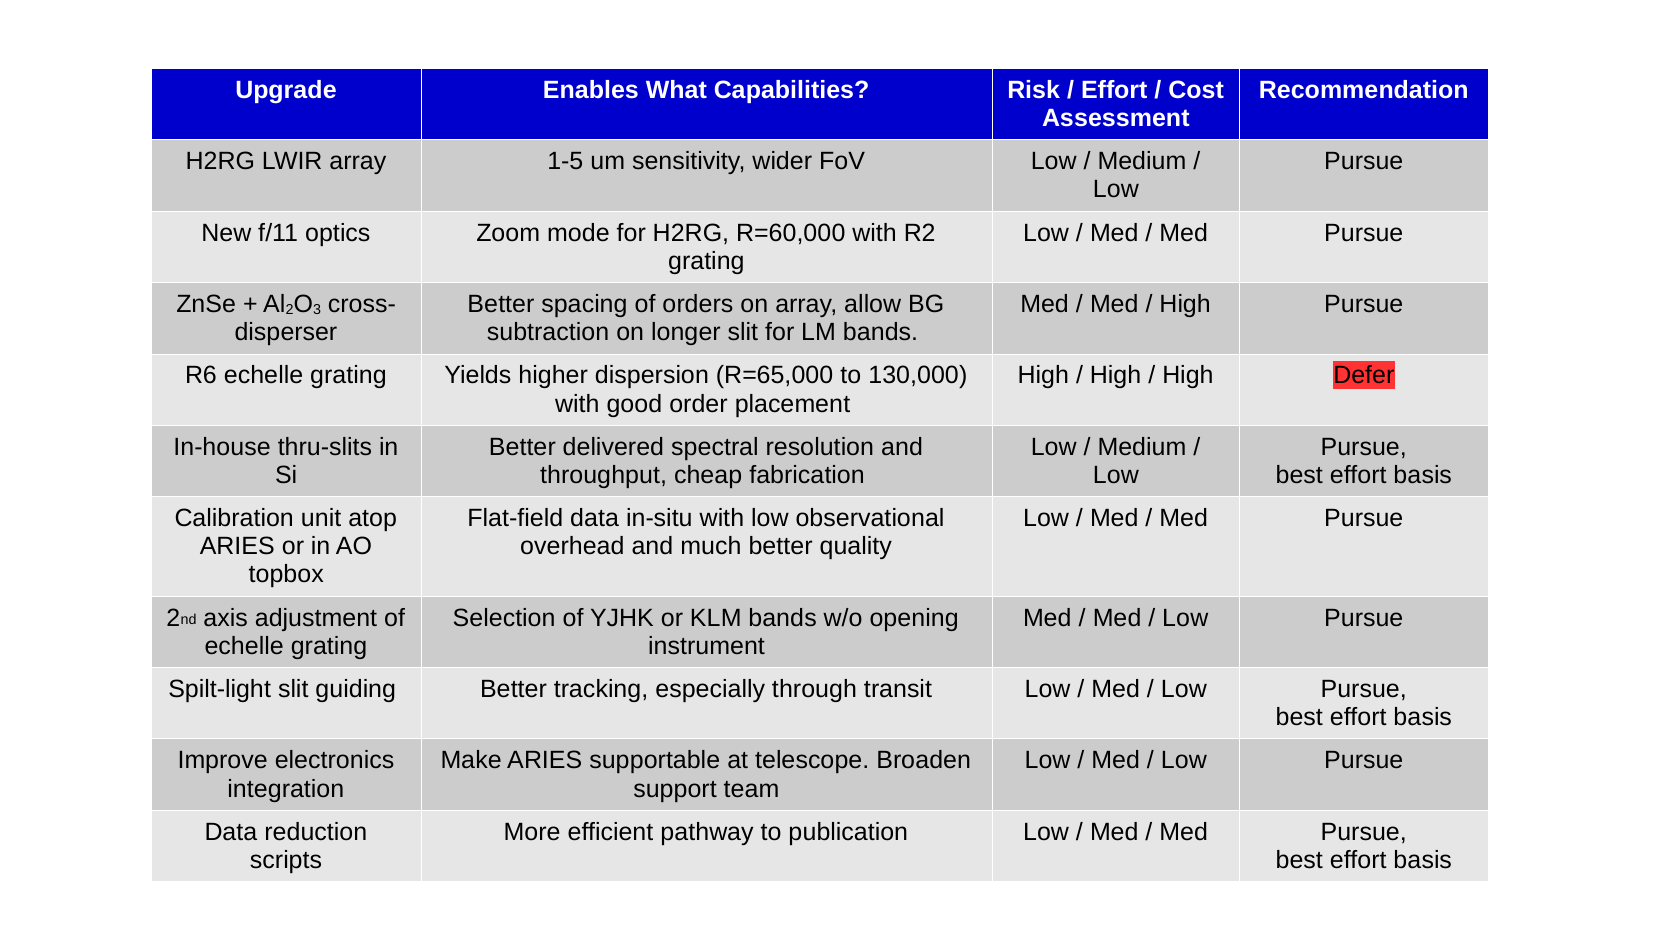

| Upgrade | Enables What Capabilities? | Risk / Effort / Cost Assessment | Recommendation |
| --- | --- | --- | --- |
| H2RG LWIR array | 1-5 um sensitivity, wider FoV | Low / Medium / Low | Pursue |
| New f/11 optics | Zoom mode for H2RG, R=60,000 with R2 grating | Low / Med / Med | Pursue |
| ZnSe + Al2O3 cross-disperser | Better spacing of orders on array, allow BG subtraction on longer slit for LM bands. | Med / Med / High | Pursue |
| R6 echelle grating | Yields higher dispersion (R=65,000 to 130,000) with good order placement | High / High / High | Defer |
| In-house thru-slits in Si | Better delivered spectral resolution and throughput, cheap fabrication | Low / Medium / Low | Pursue, best effort basis |
| Calibration unit atop ARIES or in AO topbox | Flat-field data in-situ with low observational overhead and much better quality | Low / Med / Med | Pursue |
| 2nd axis adjustment of echelle grating | Selection of YJHK or KLM bands w/o opening instrument | Med / Med / Low | Pursue |
| Spilt-light slit guiding | Better tracking, especially through transit | Low / Med / Low | Pursue, best effort basis |
| Improve electronics integration | Make ARIES supportable at telescope. Broaden support team | Low / Med / Low | Pursue |
| Data reduction scripts | More efficient pathway to publication | Low / Med / Med | Pursue, best effort basis |